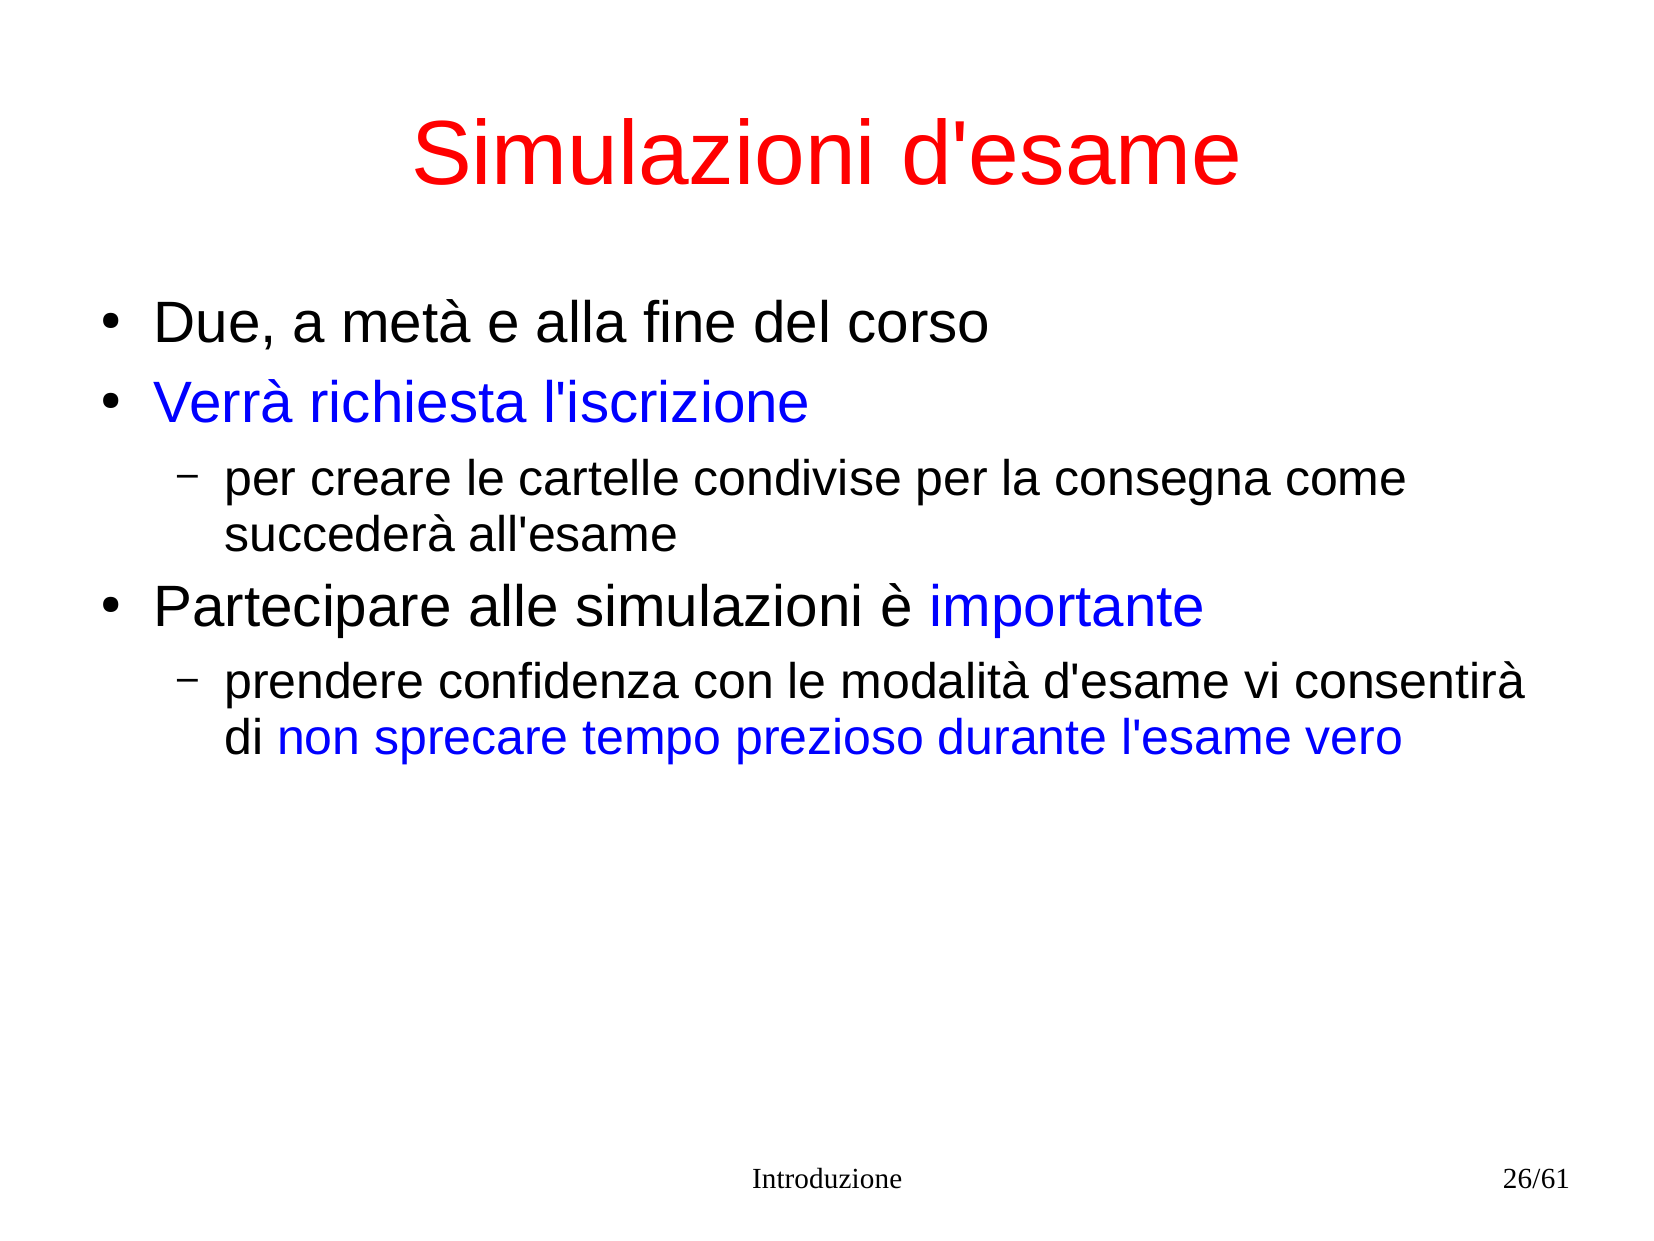

# Simulazioni d'esame
Due, a metà e alla fine del corso
Verrà richiesta l'iscrizione
per creare le cartelle condivise per la consegna come succederà all'esame
Partecipare alle simulazioni è importante
prendere confidenza con le modalità d'esame vi consentirà di non sprecare tempo prezioso durante l'esame vero
Introduzione
26